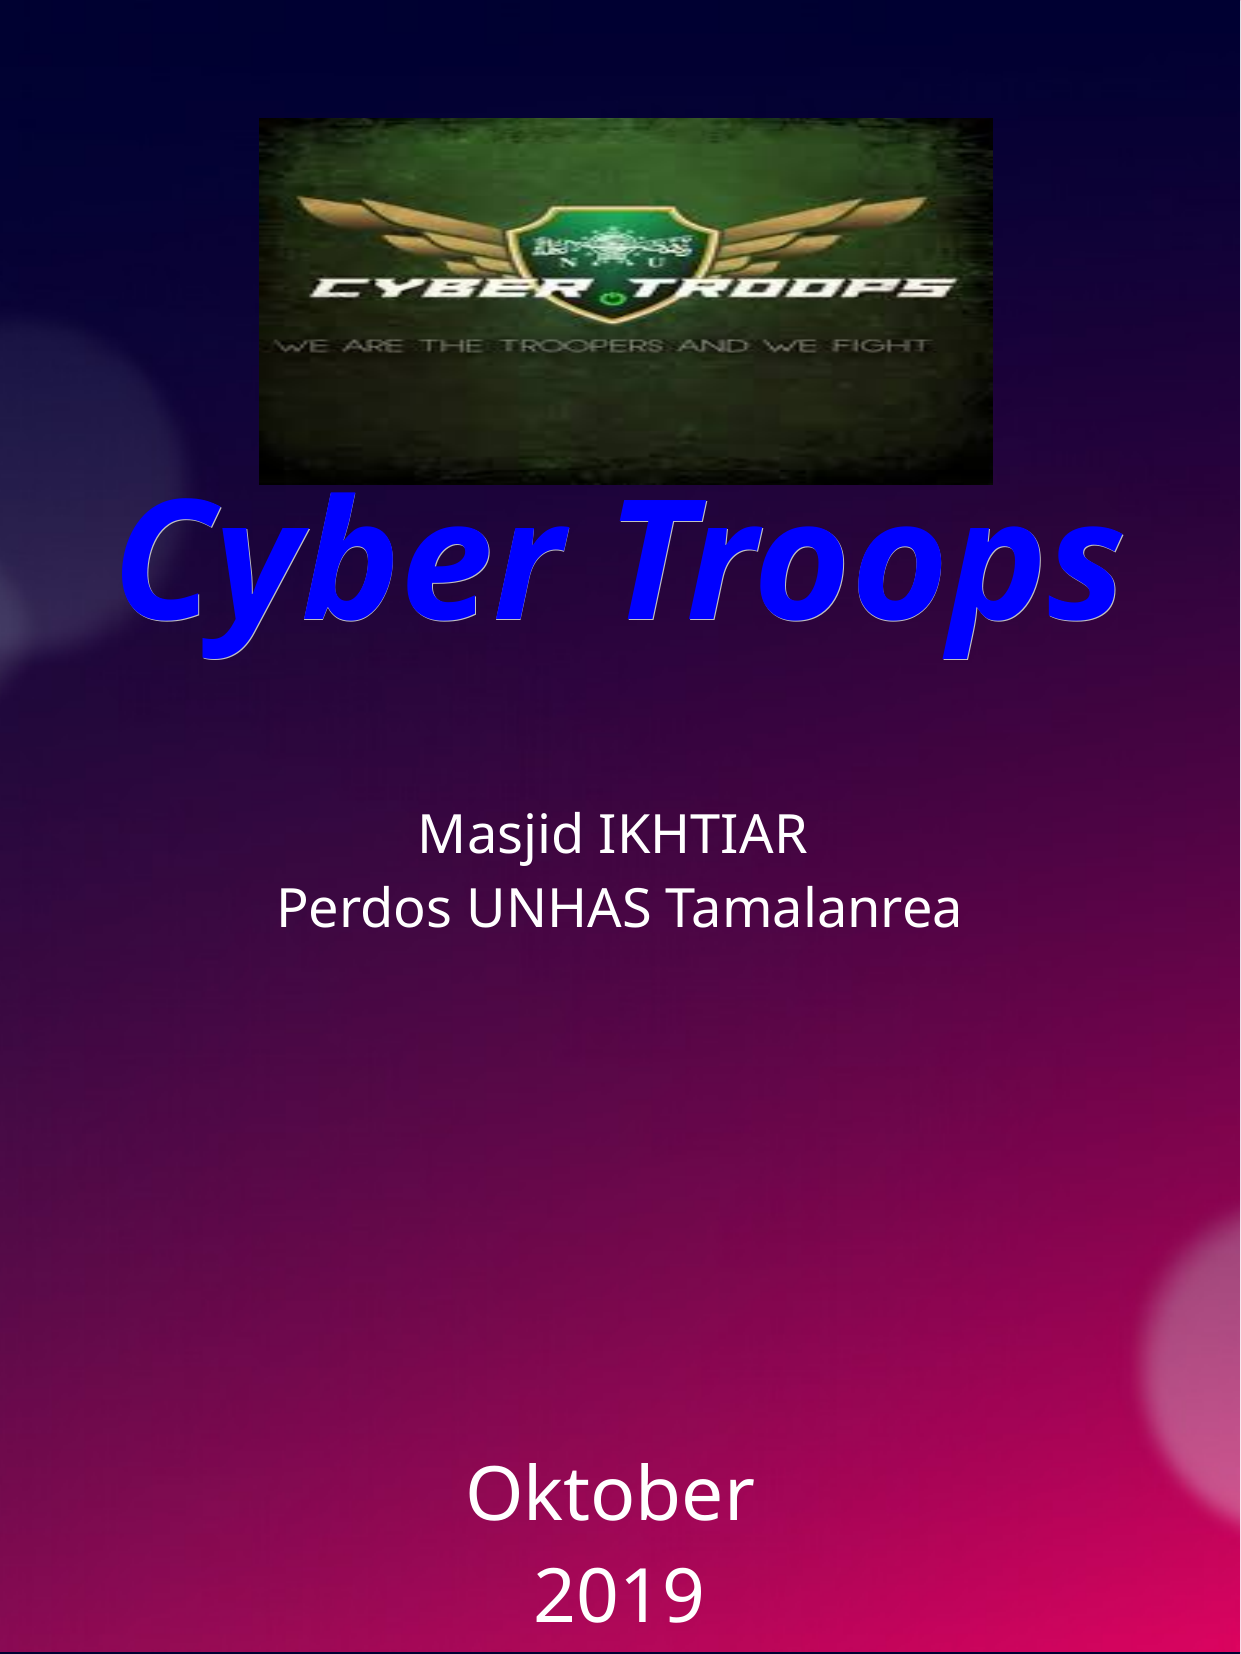

# Cyber Troops
Masjid IKHTIAR
Perdos UNHAS Tamalanrea
Oktober
2019